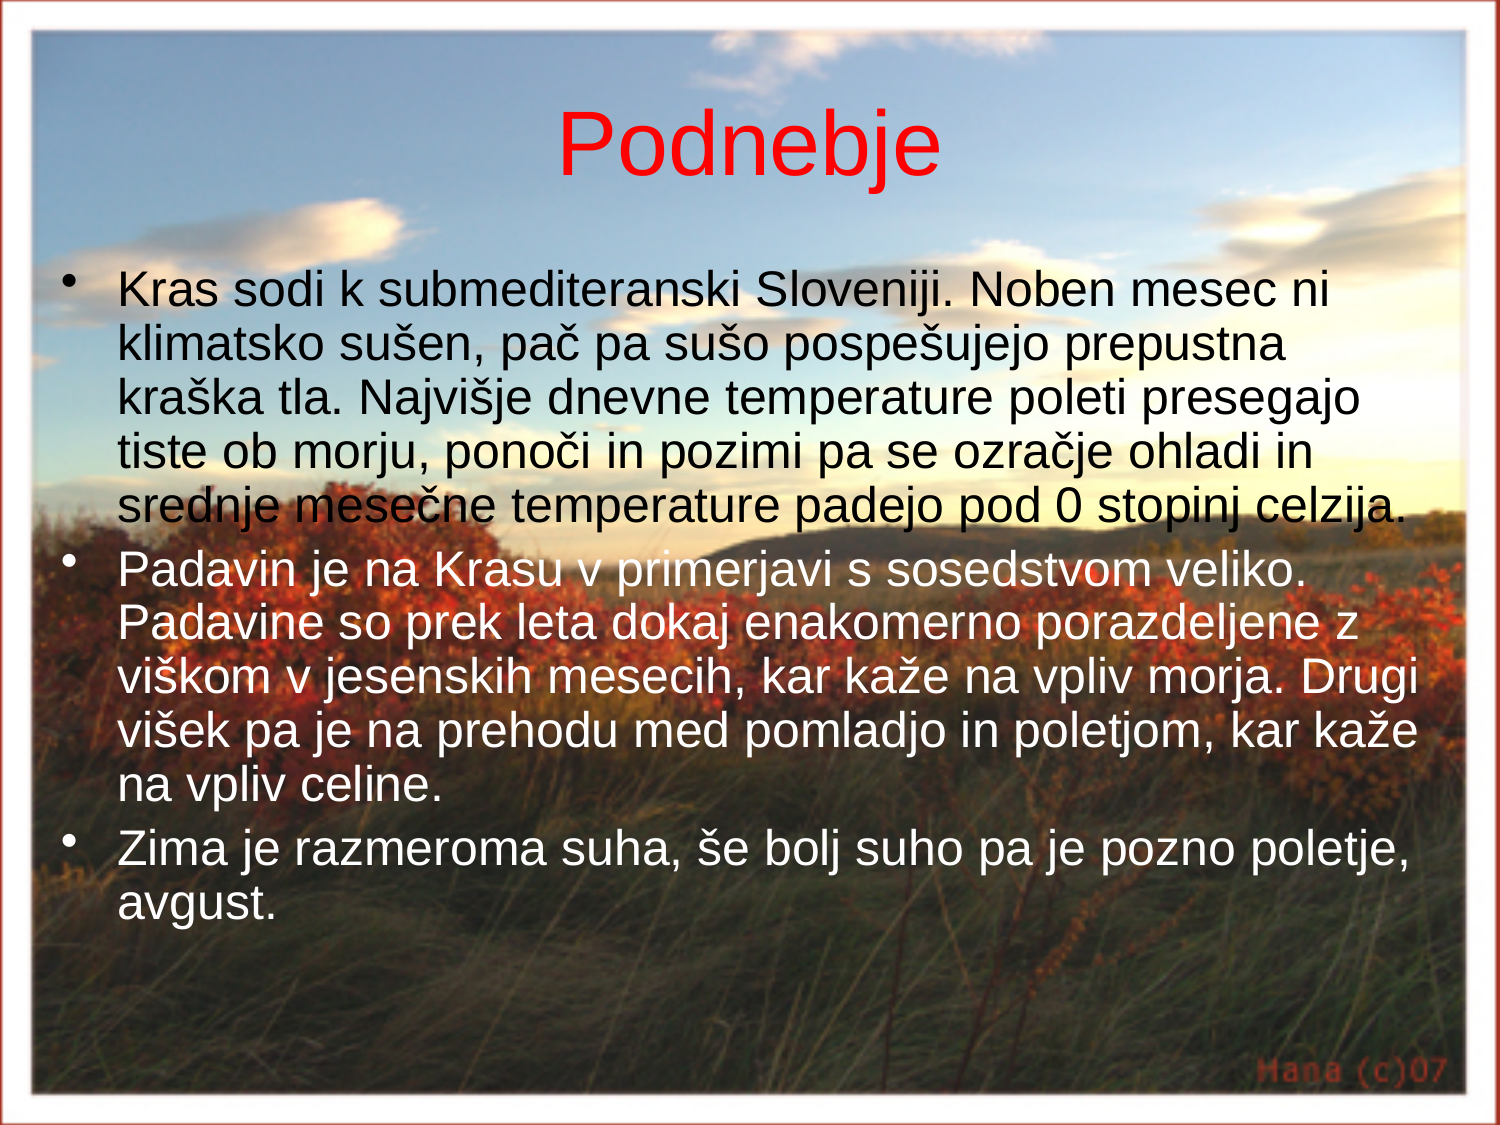

# Podnebje
Kras sodi k submediteranski Sloveniji. Noben mesec ni klimatsko sušen, pač pa sušo pospešujejo prepustna kraška tla. Najvišje dnevne temperature poleti presegajo tiste ob morju, ponoči in pozimi pa se ozračje ohladi in srednje mesečne temperature padejo pod 0 stopinj celzija.
Padavin je na Krasu v primerjavi s sosedstvom veliko. Padavine so prek leta dokaj enakomerno porazdeljene z viškom v jesenskih mesecih, kar kaže na vpliv morja. Drugi višek pa je na prehodu med pomladjo in poletjom, kar kaže na vpliv celine.
Zima je razmeroma suha, še bolj suho pa je pozno poletje, avgust.